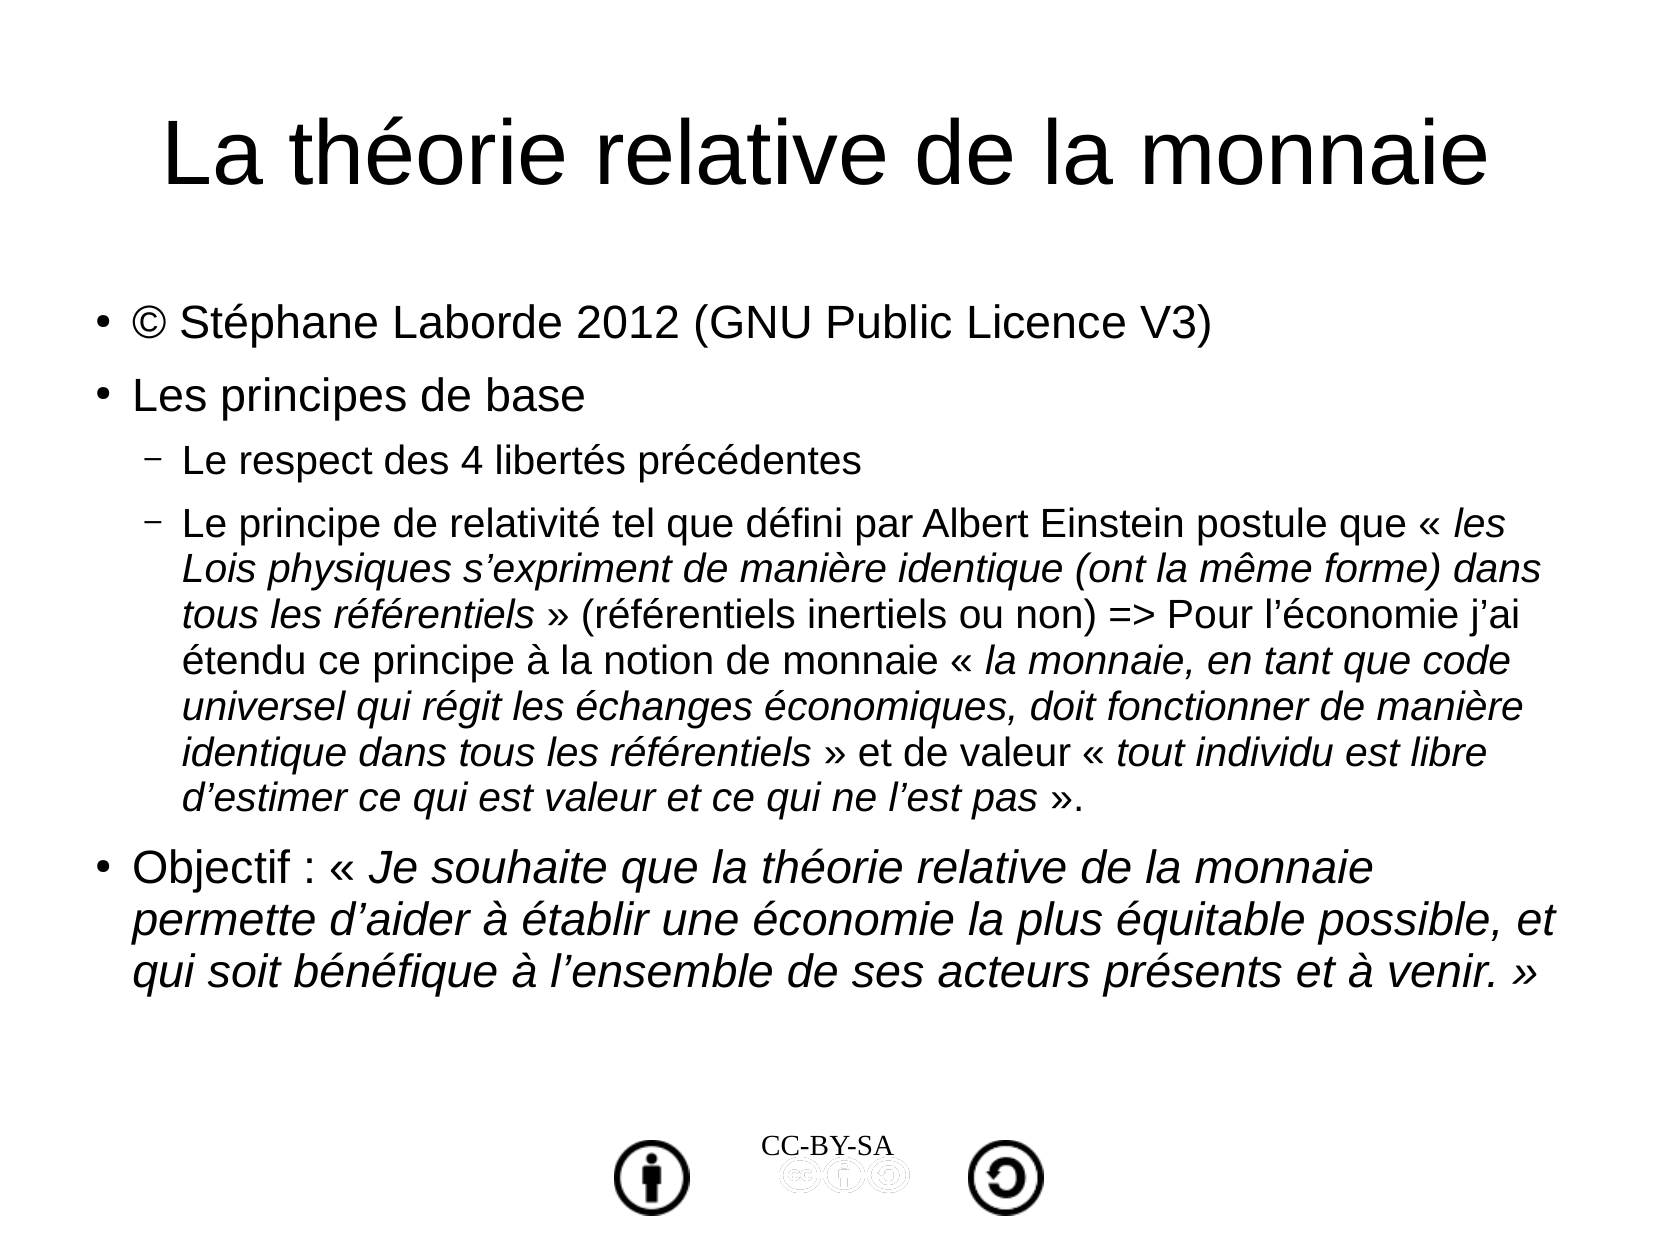

# La théorie relative de la monnaie
© Stéphane Laborde 2012 (GNU Public Licence V3)
Les principes de base
Le respect des 4 libertés précédentes
Le principe de relativité tel que défini par Albert Einstein postule que « les Lois physiques s’expriment de manière identique (ont la même forme) dans tous les référentiels » (référentiels inertiels ou non) => Pour l’économie j’ai étendu ce principe à la notion de monnaie « la monnaie, en tant que code universel qui régit les échanges économiques, doit fonctionner de manière identique dans tous les référentiels » et de valeur « tout individu est libre d’estimer ce qui est valeur et ce qui ne l’est pas ».
Objectif : « Je souhaite que la théorie relative de la monnaie permette d’aider à établir une économie la plus équitable possible, et qui soit bénéfique à l’ensemble de ses acteurs présents et à venir. »